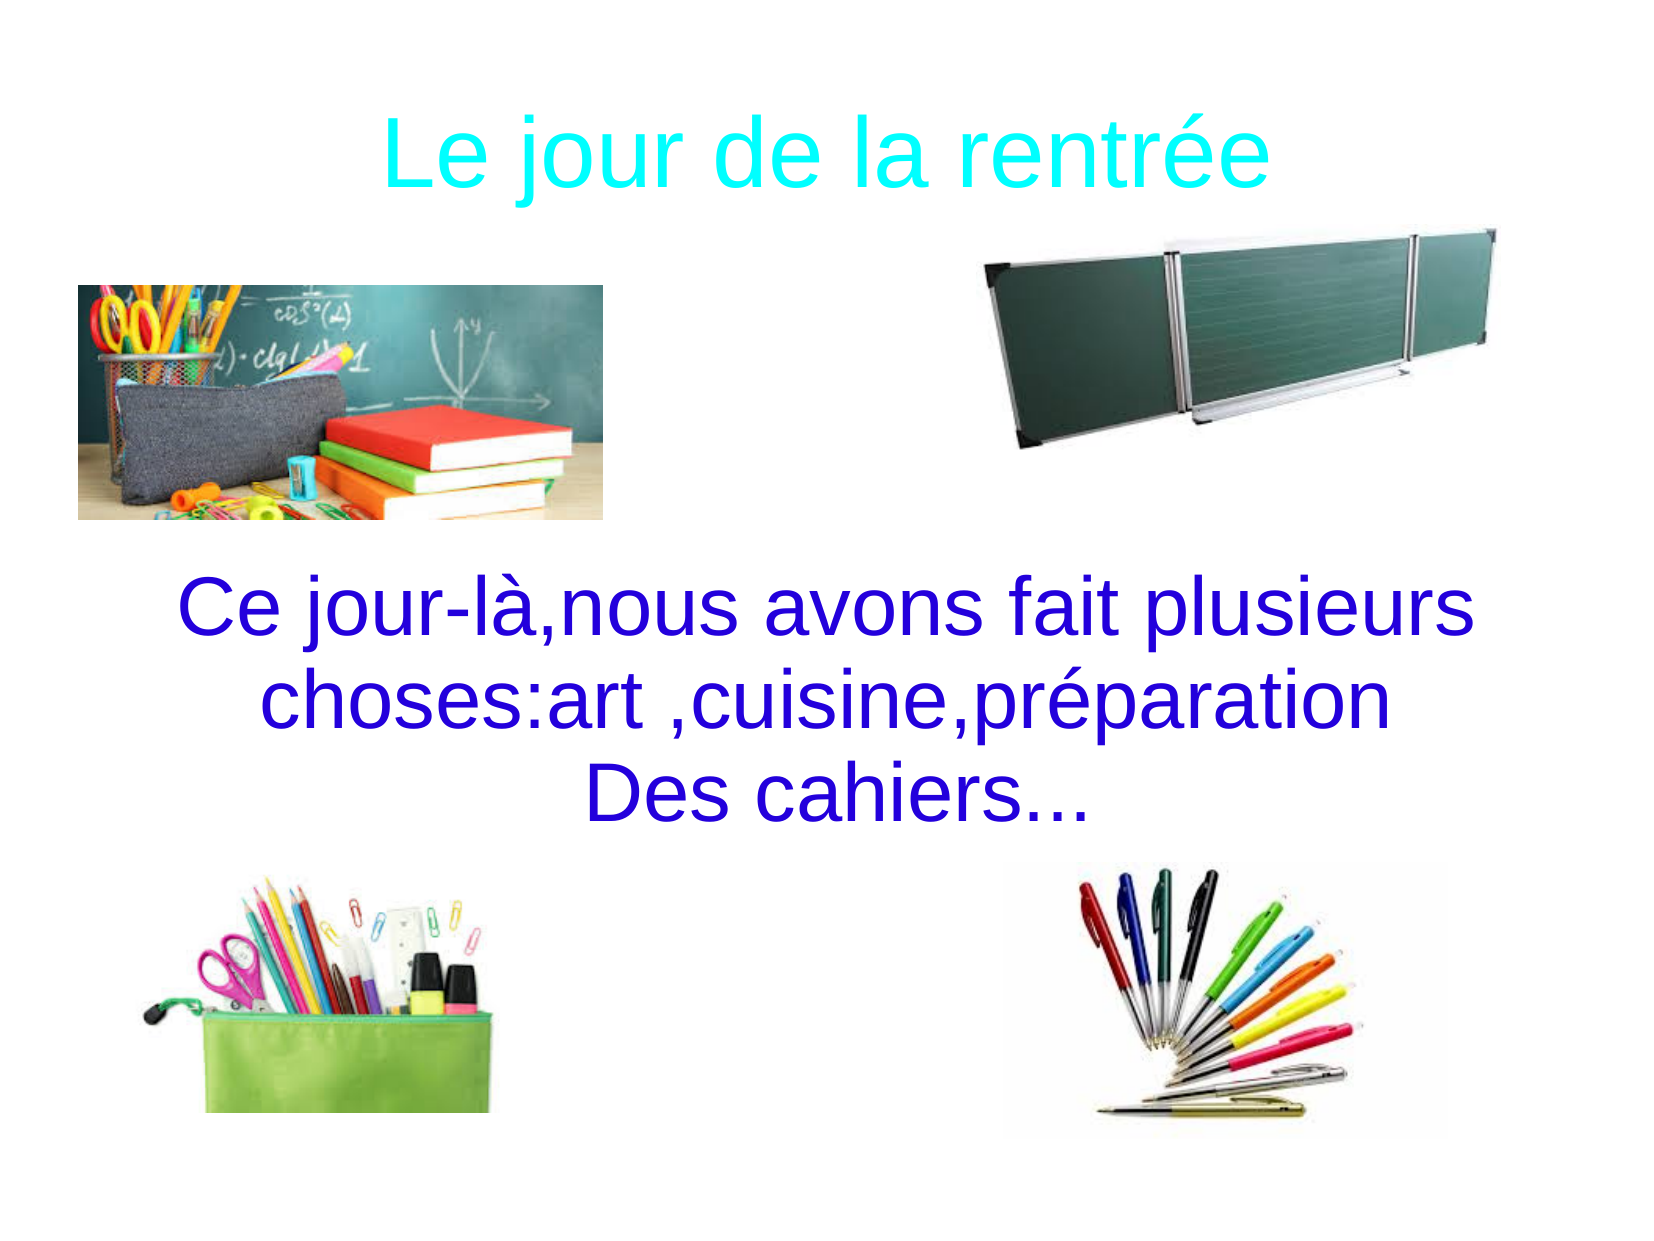

# Le jour de la rentrée
Ce jour-là,nous avons fait plusieurs choses:art ,cuisine,préparation
 Des cahiers...